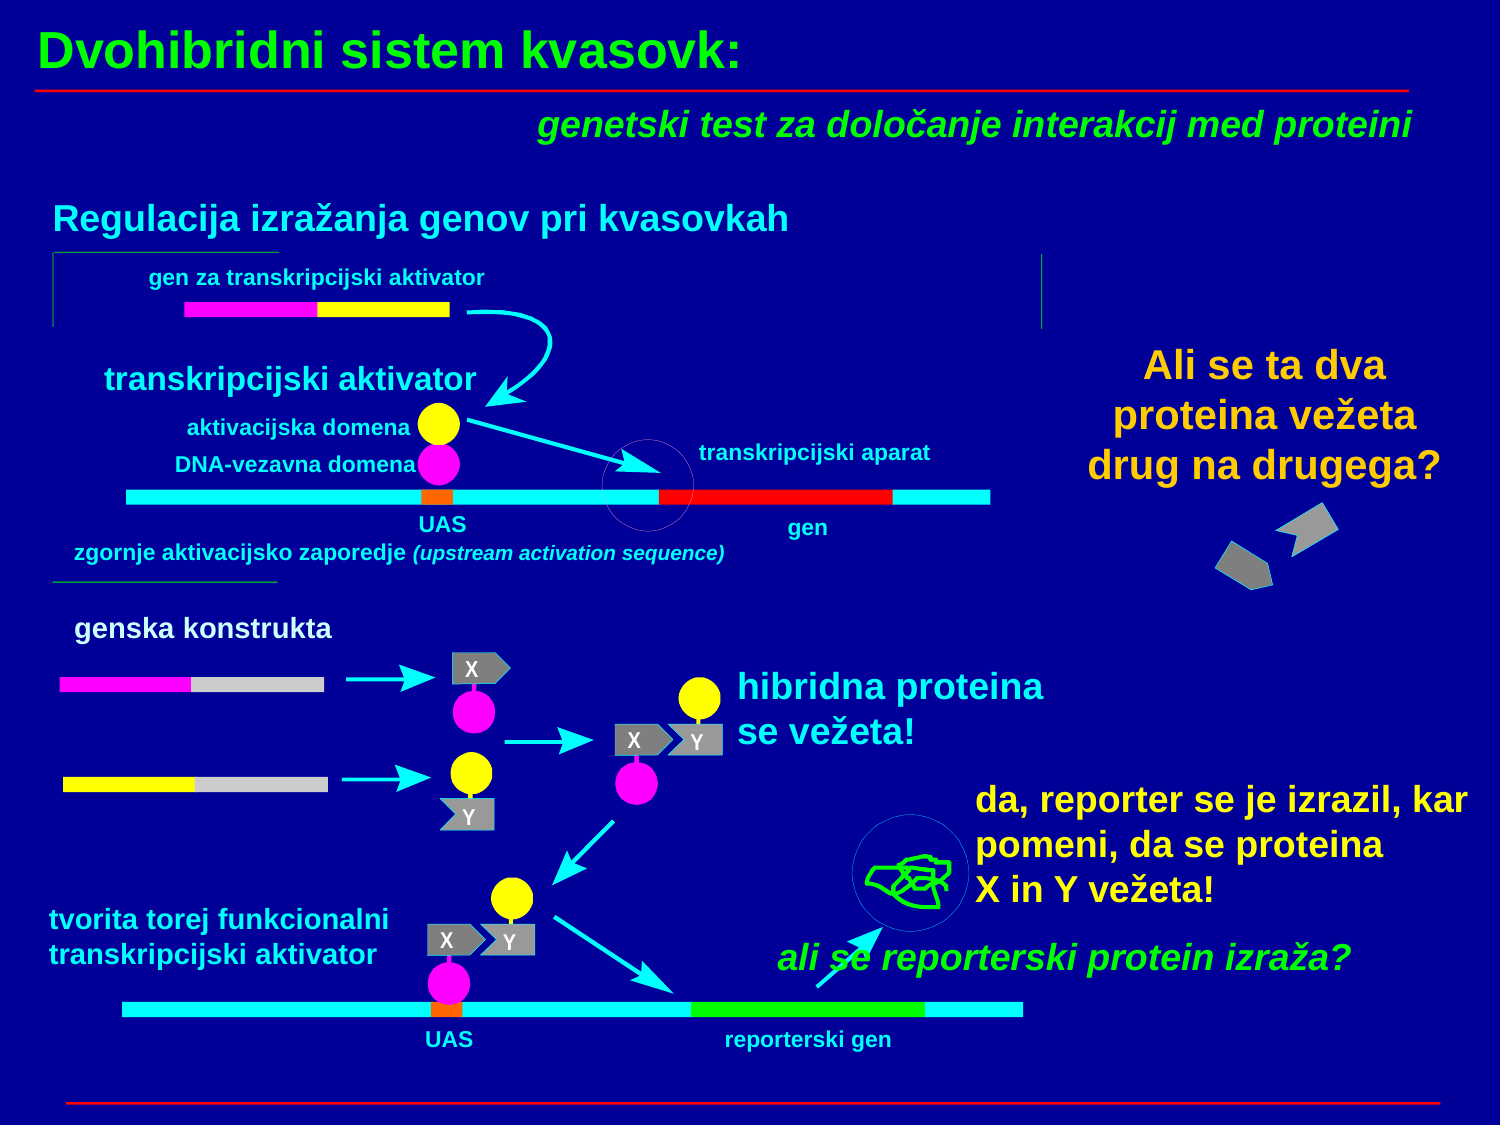

Dvohibridni sistem kvasovk:
genetski test za določanje interakcij med proteini
Regulacija izražanja genov pri kvasovkah
gen za transkripcijski aktivator
transkripcijski aktivator
aktivacijska domena
transkripcijski aparat
DNA-vezavna domena
UAS
gen
zgornje aktivacijsko zaporedje (upstream activation sequence)
Ali se ta dva
proteina vežeta
drug na drugega?
genska konstrukta
hibridna proteina
se vežeta!
da, reporter se je izrazil, kar
pomeni, da se proteina
X in Y vežeta!
tvorita torej funkcionalni
transkripcijski aktivator
ali se reporterski protein izraža?
UAS
reporterski gen